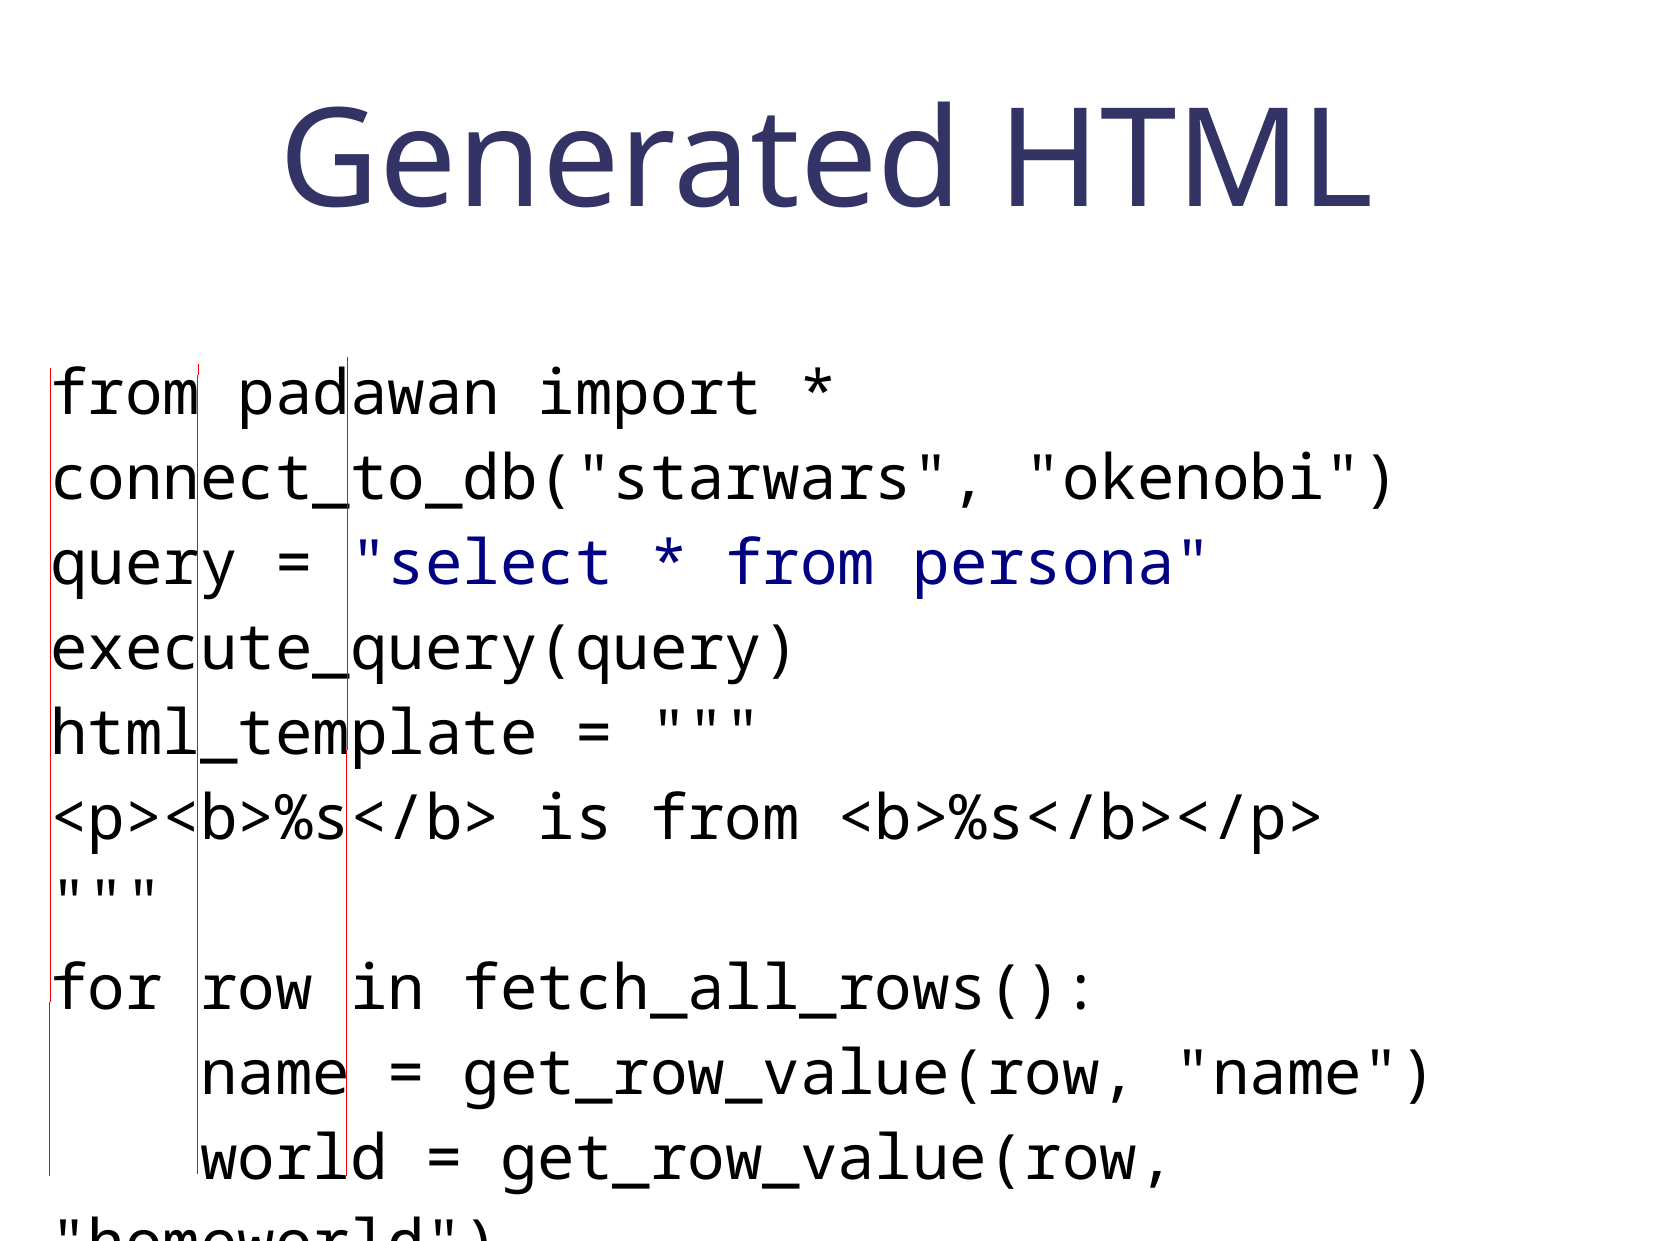

# Generated HTML
from padawan import *
connect_to_db("starwars", "okenobi")
query = "select * from persona"
execute_query(query)
html_template = """
<p><b>%s</b> is from <b>%s</b></p>
"""
for row in fetch_all_rows():
 name = get_row_value(row, "name")
 world = get_row_value(row, "homeworld")
 if world!=None:
 print fill_template(html_template,
 name, world)